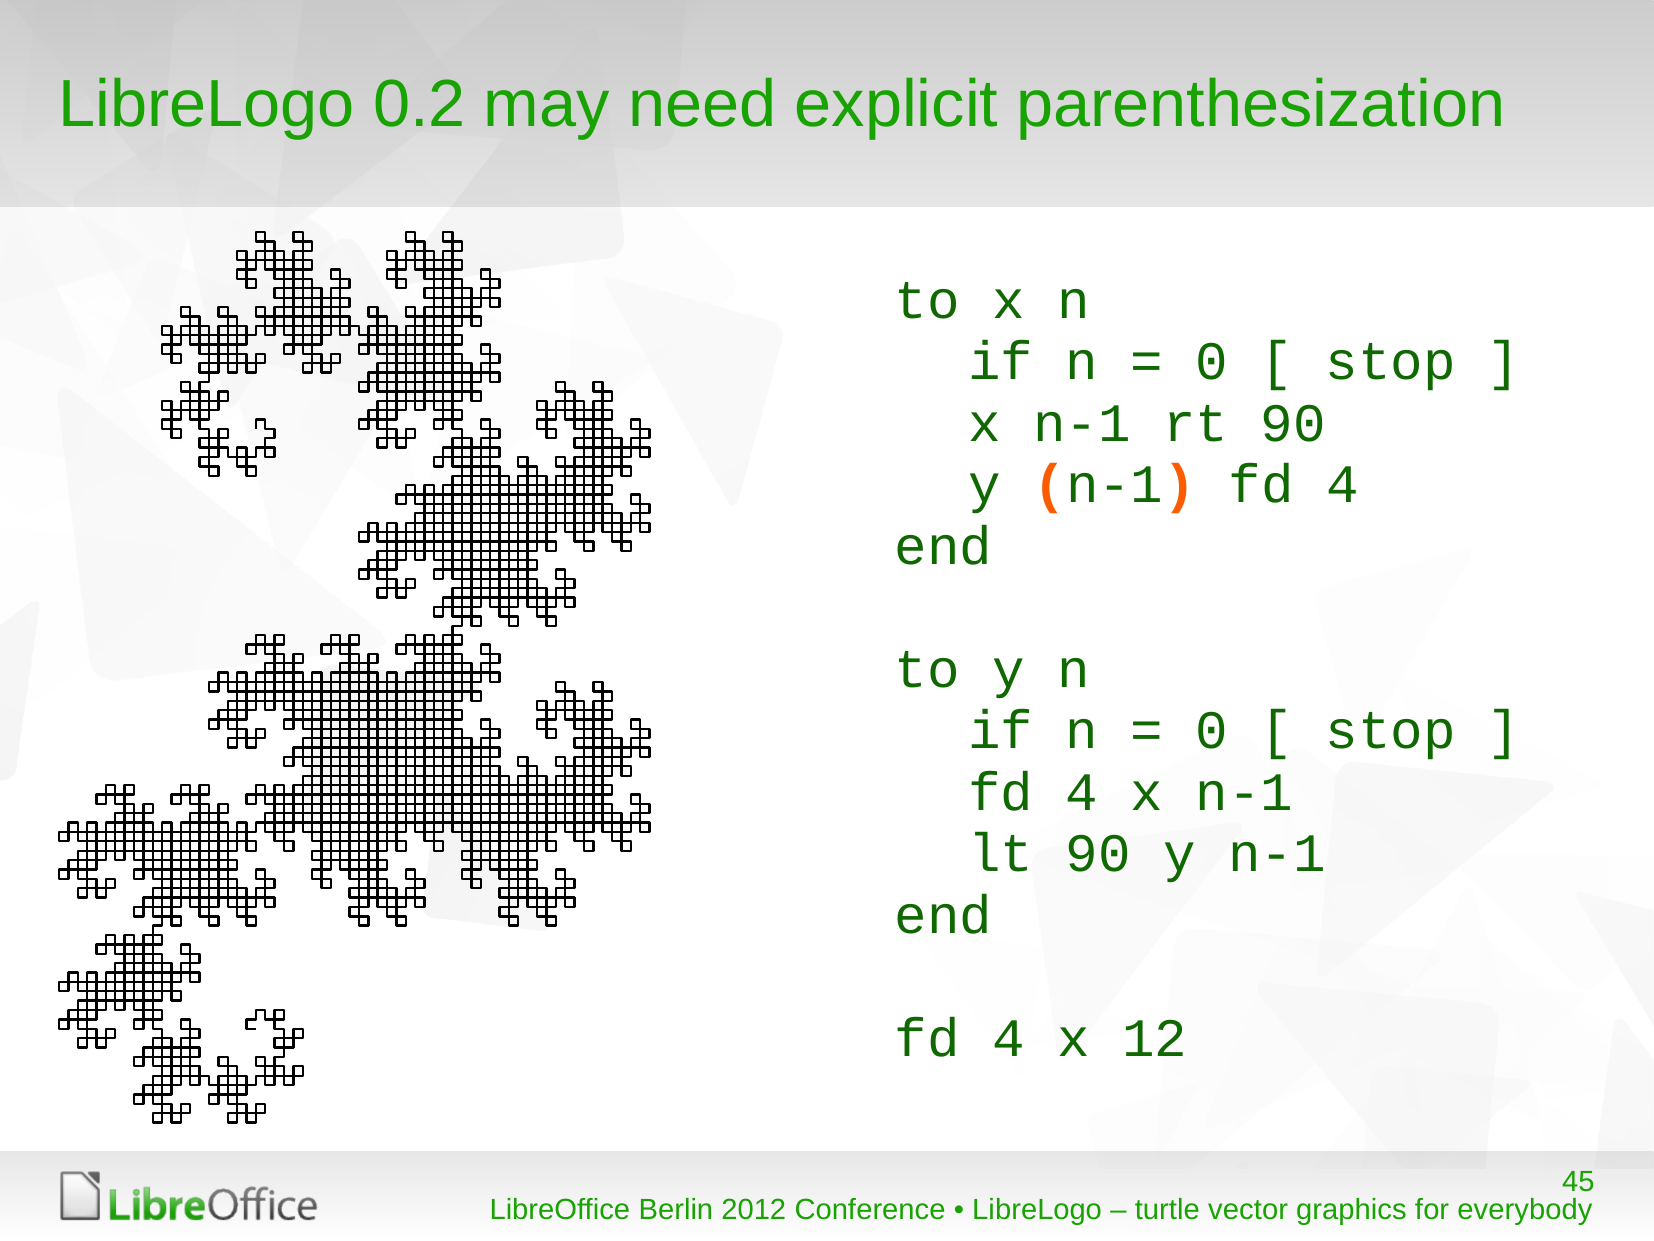

# LibreLogo 0.2 may need explicit parenthesization
to x n
	if n = 0 [ stop ]
	x n-1 rt 90
	y (n-1) fd 4
end
to y n
	if n = 0 [ stop ]
	fd 4 x n-1
	lt 90 y n-1
end
fd 4 x 12
45
LibreOffice Berlin 2012 Conference • LibreLogo – turtle vector graphics for everybody